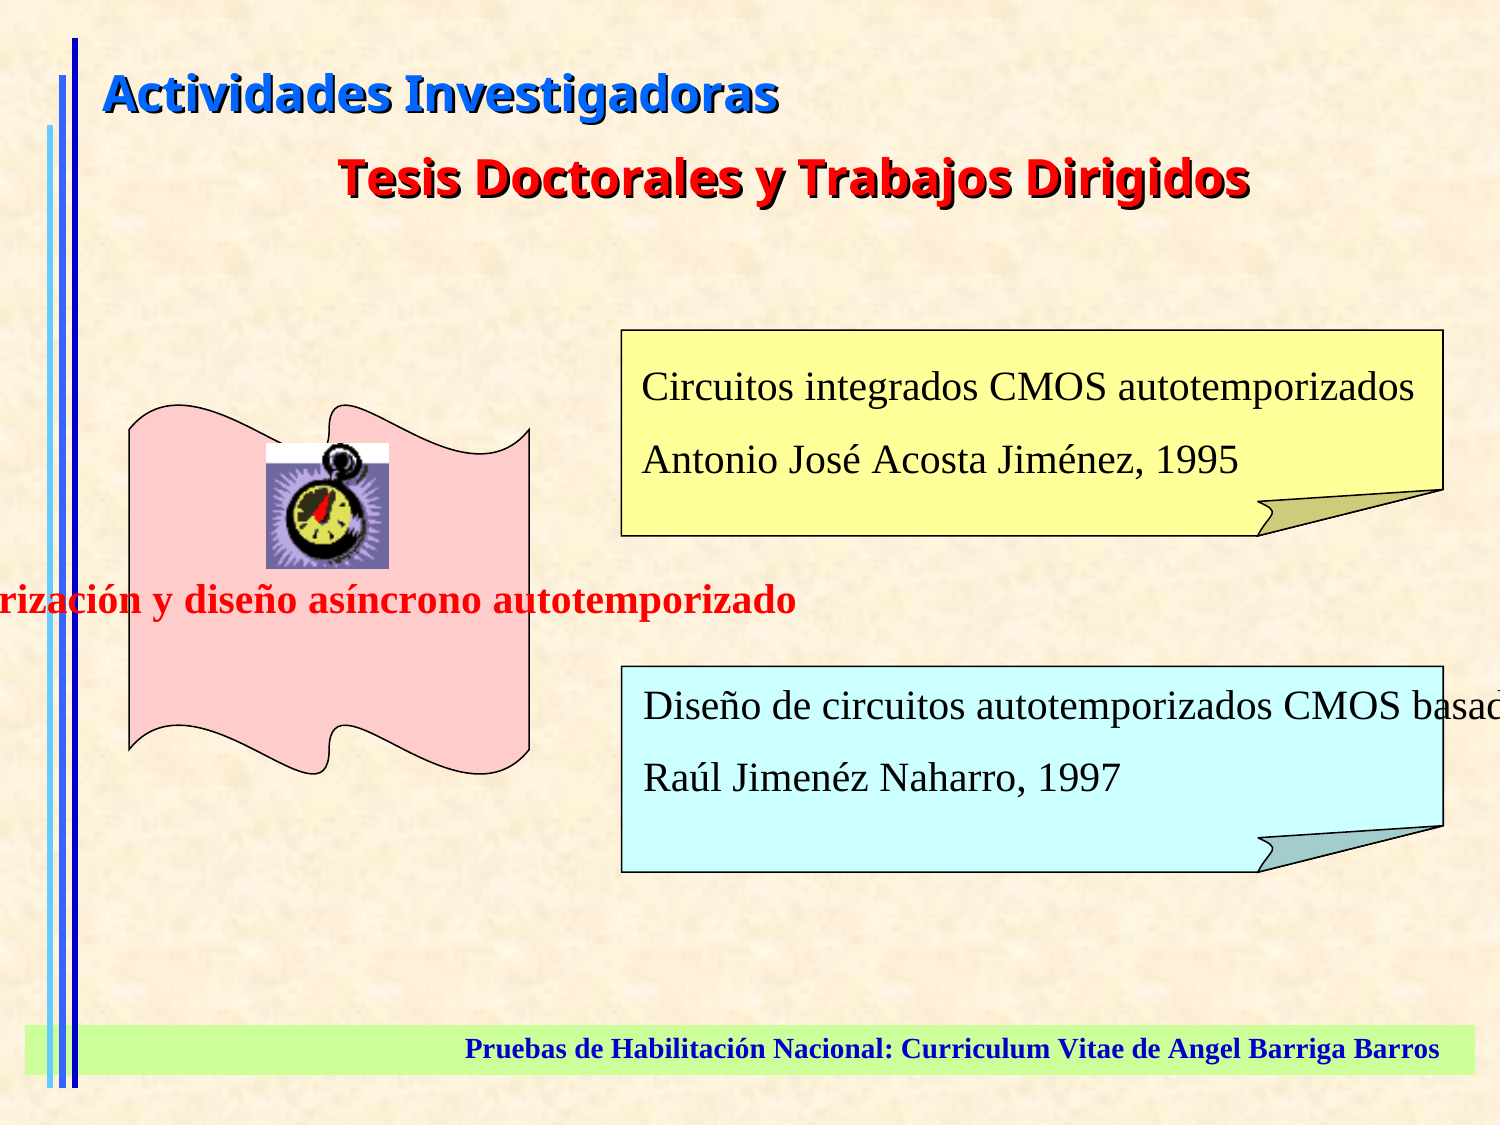

Actividades Investigadoras
Tesis Doctorales y Trabajos Dirigidos
Circuitos integrados CMOS autotemporizados
Antonio José Acosta Jiménez, 1995
Temporización y diseño asíncrono autotemporizado
Diseño de circuitos autotemporizados CMOS basados en árboles de computación débiles
Raúl Jimenéz Naharro, 1997